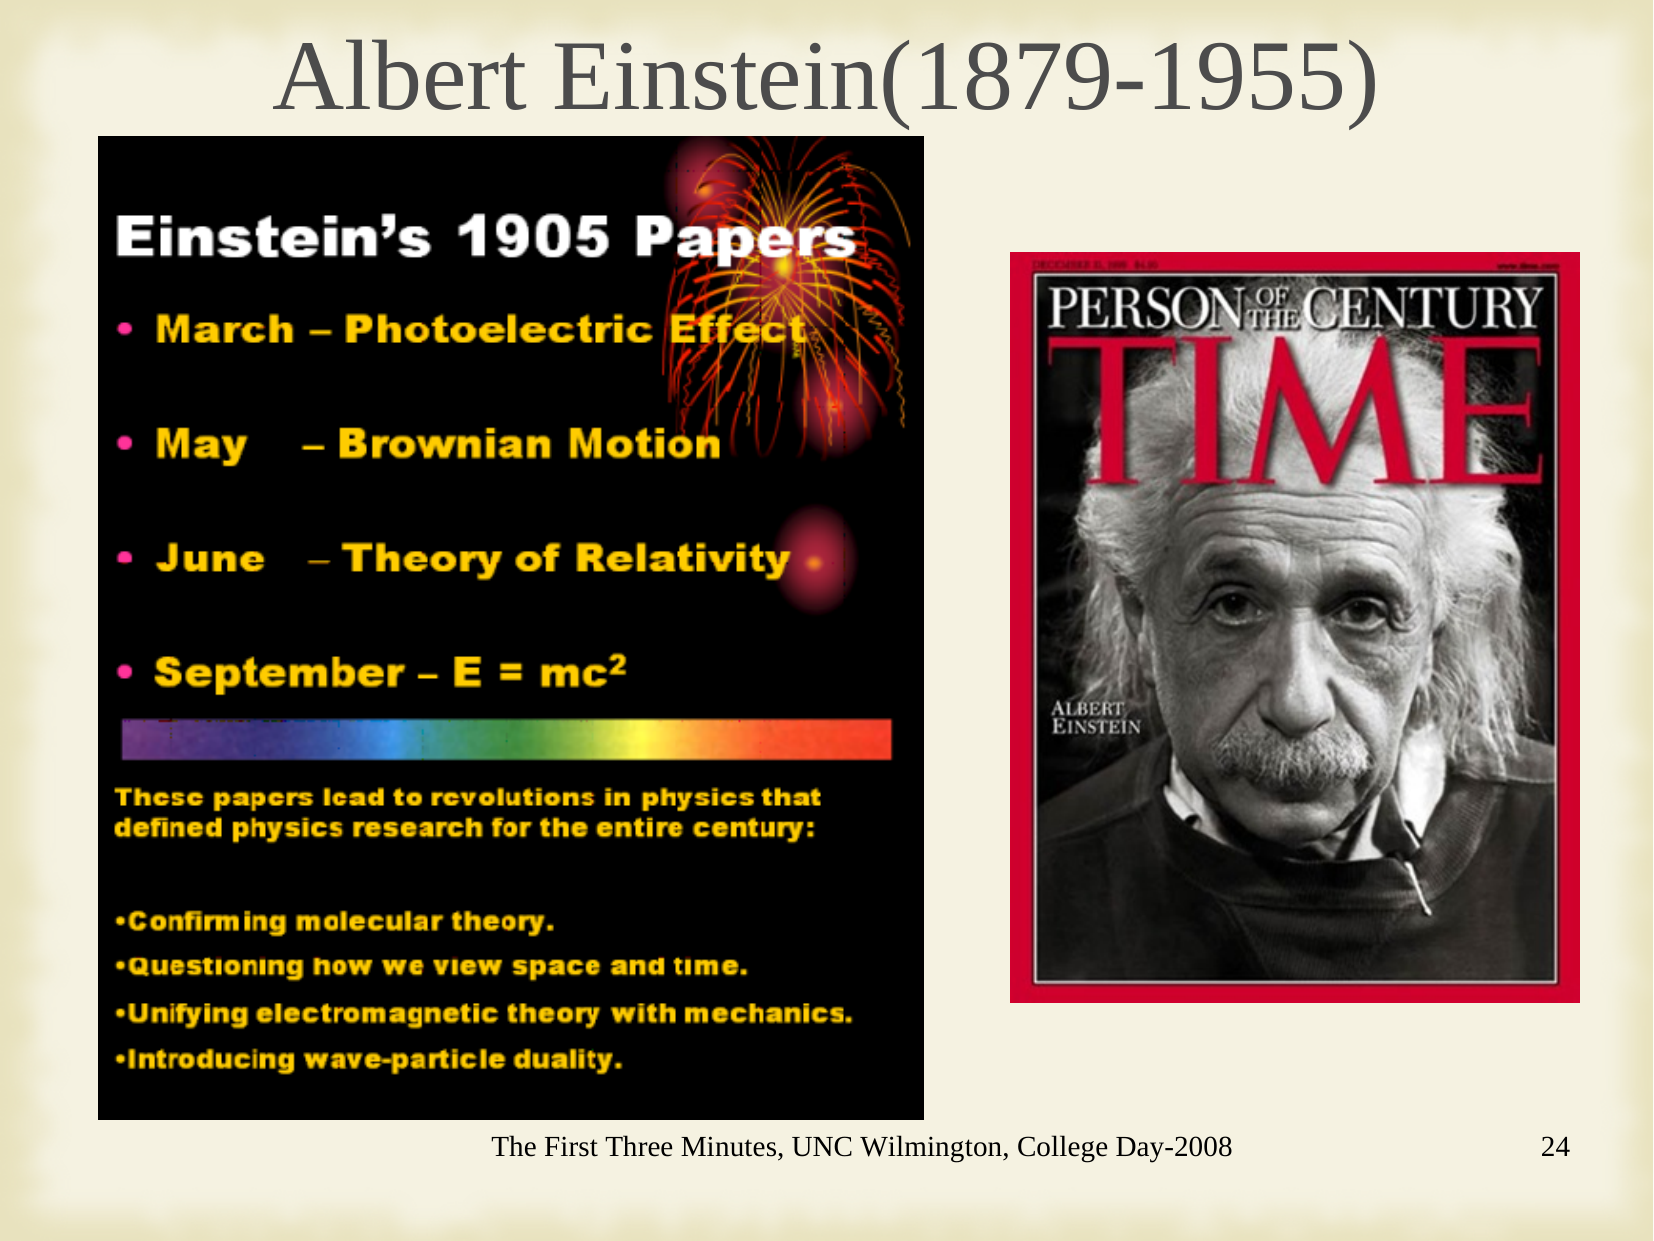

# Albert Einstein(1879-1955)
The First Three Minutes, UNC Wilmington, College Day-2008
24